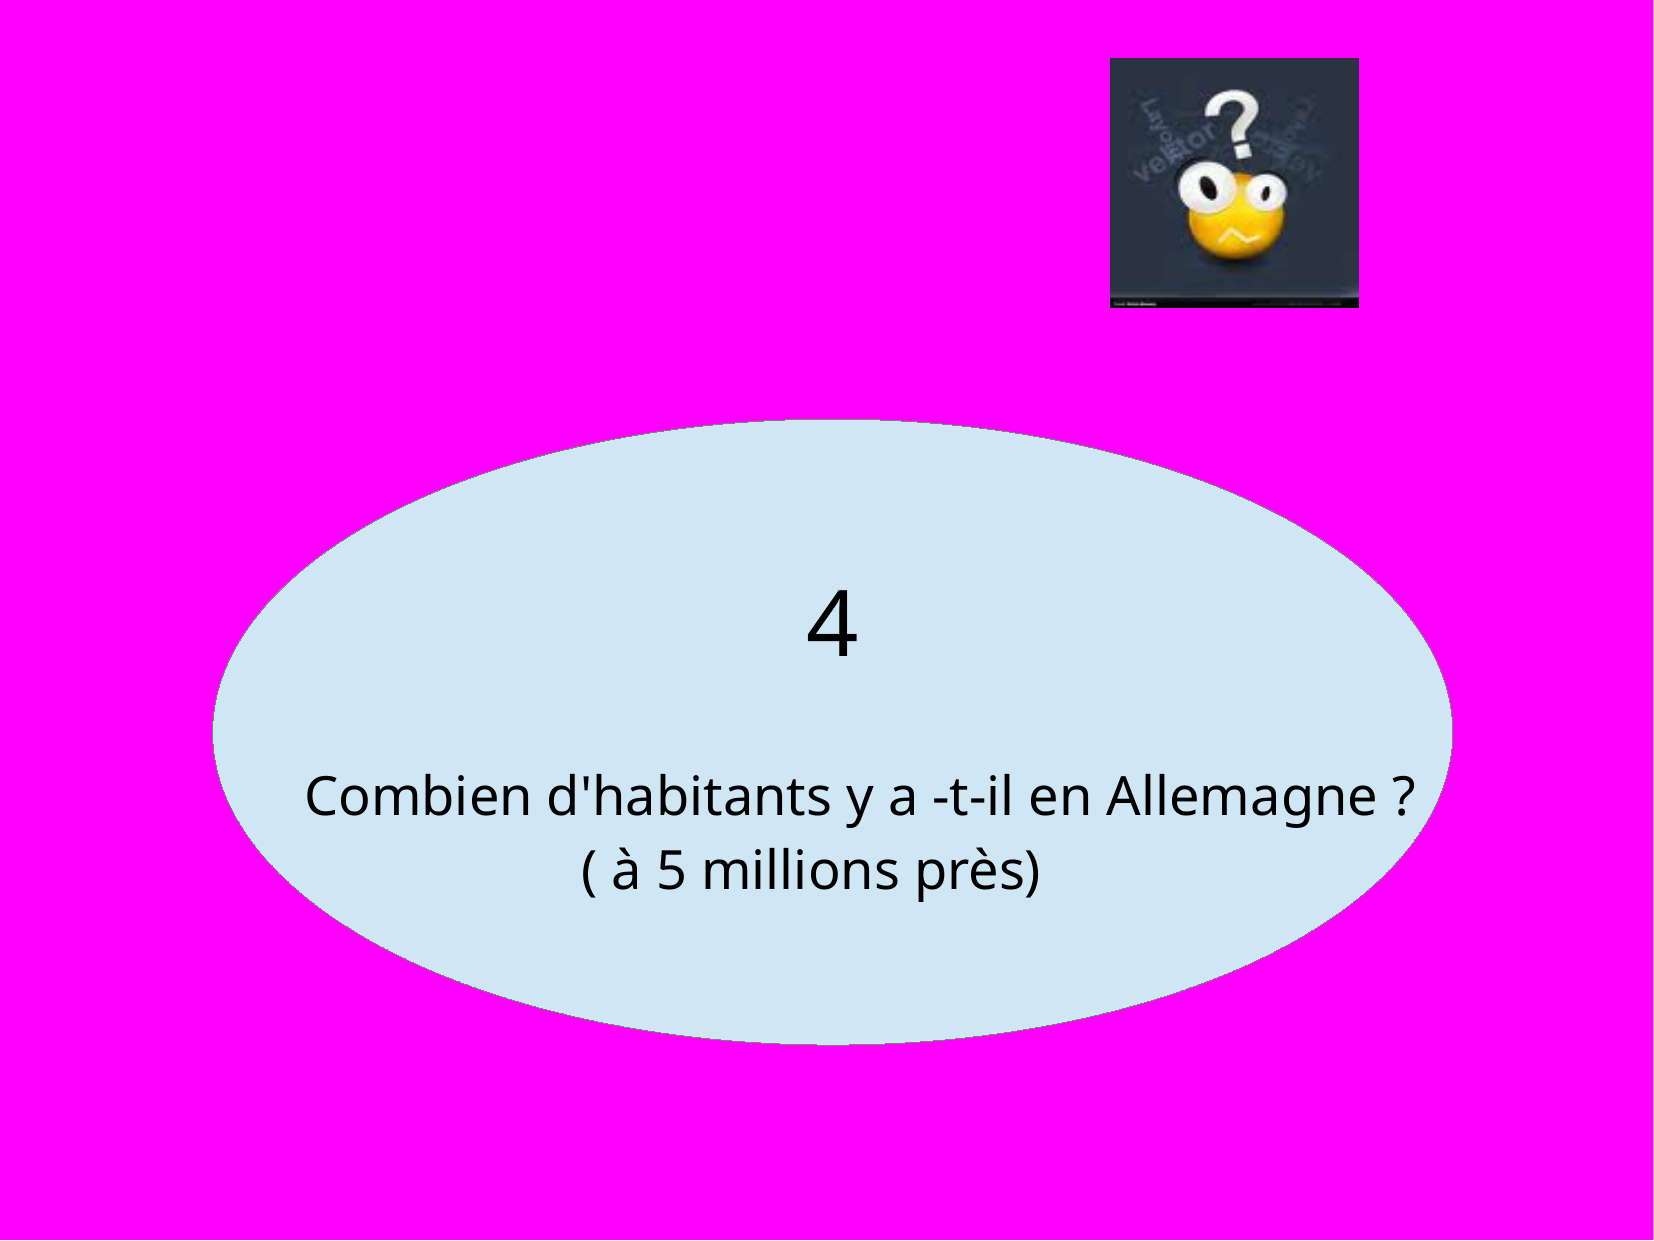

#
4
 Combien d'habitants y a -t-il en Allemagne ?
 ( à 5 millions près)